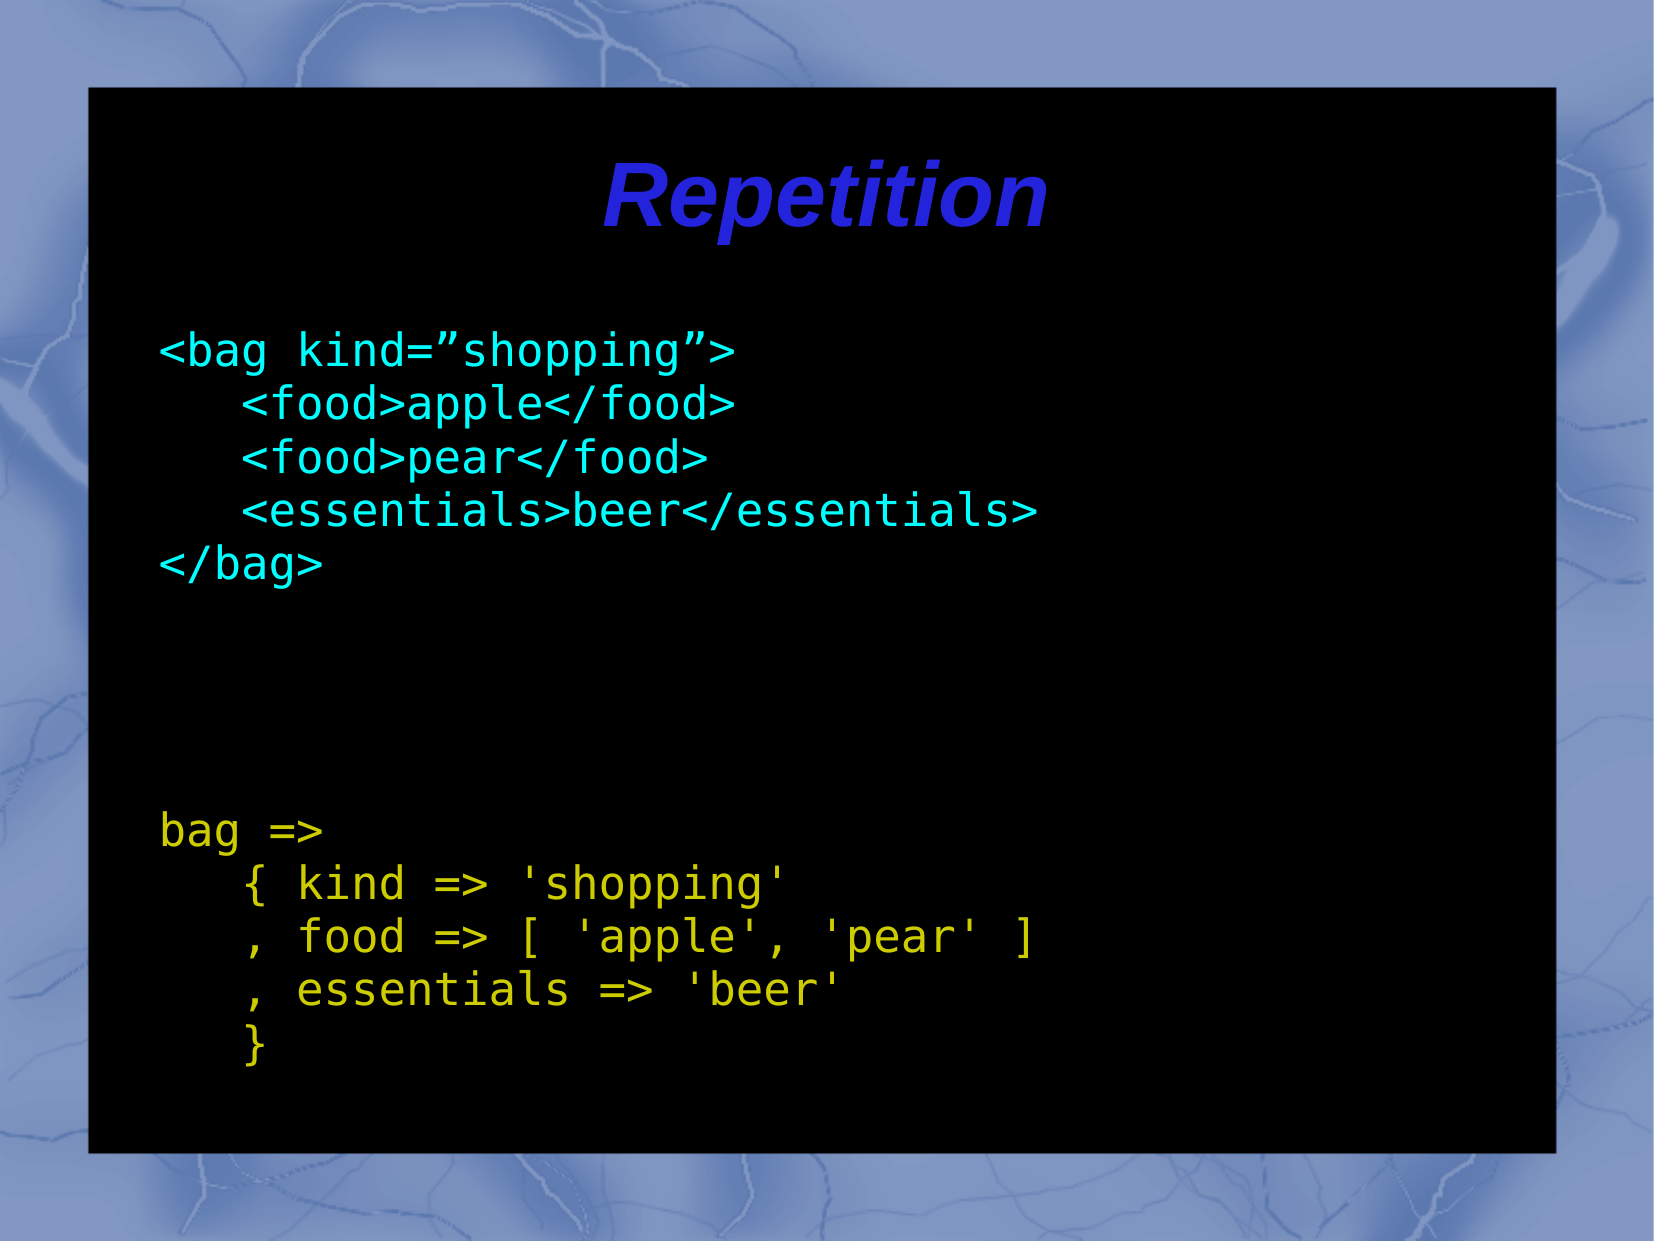

# Repetition
<bag kind=”shopping”>
 <food>apple</food>
 <food>pear</food>
 <essentials>beer</essentials>
</bag>
bag =>
 { kind => 'shopping'
 , food => [ 'apple', 'pear' ]
 , essentials => 'beer'
 }